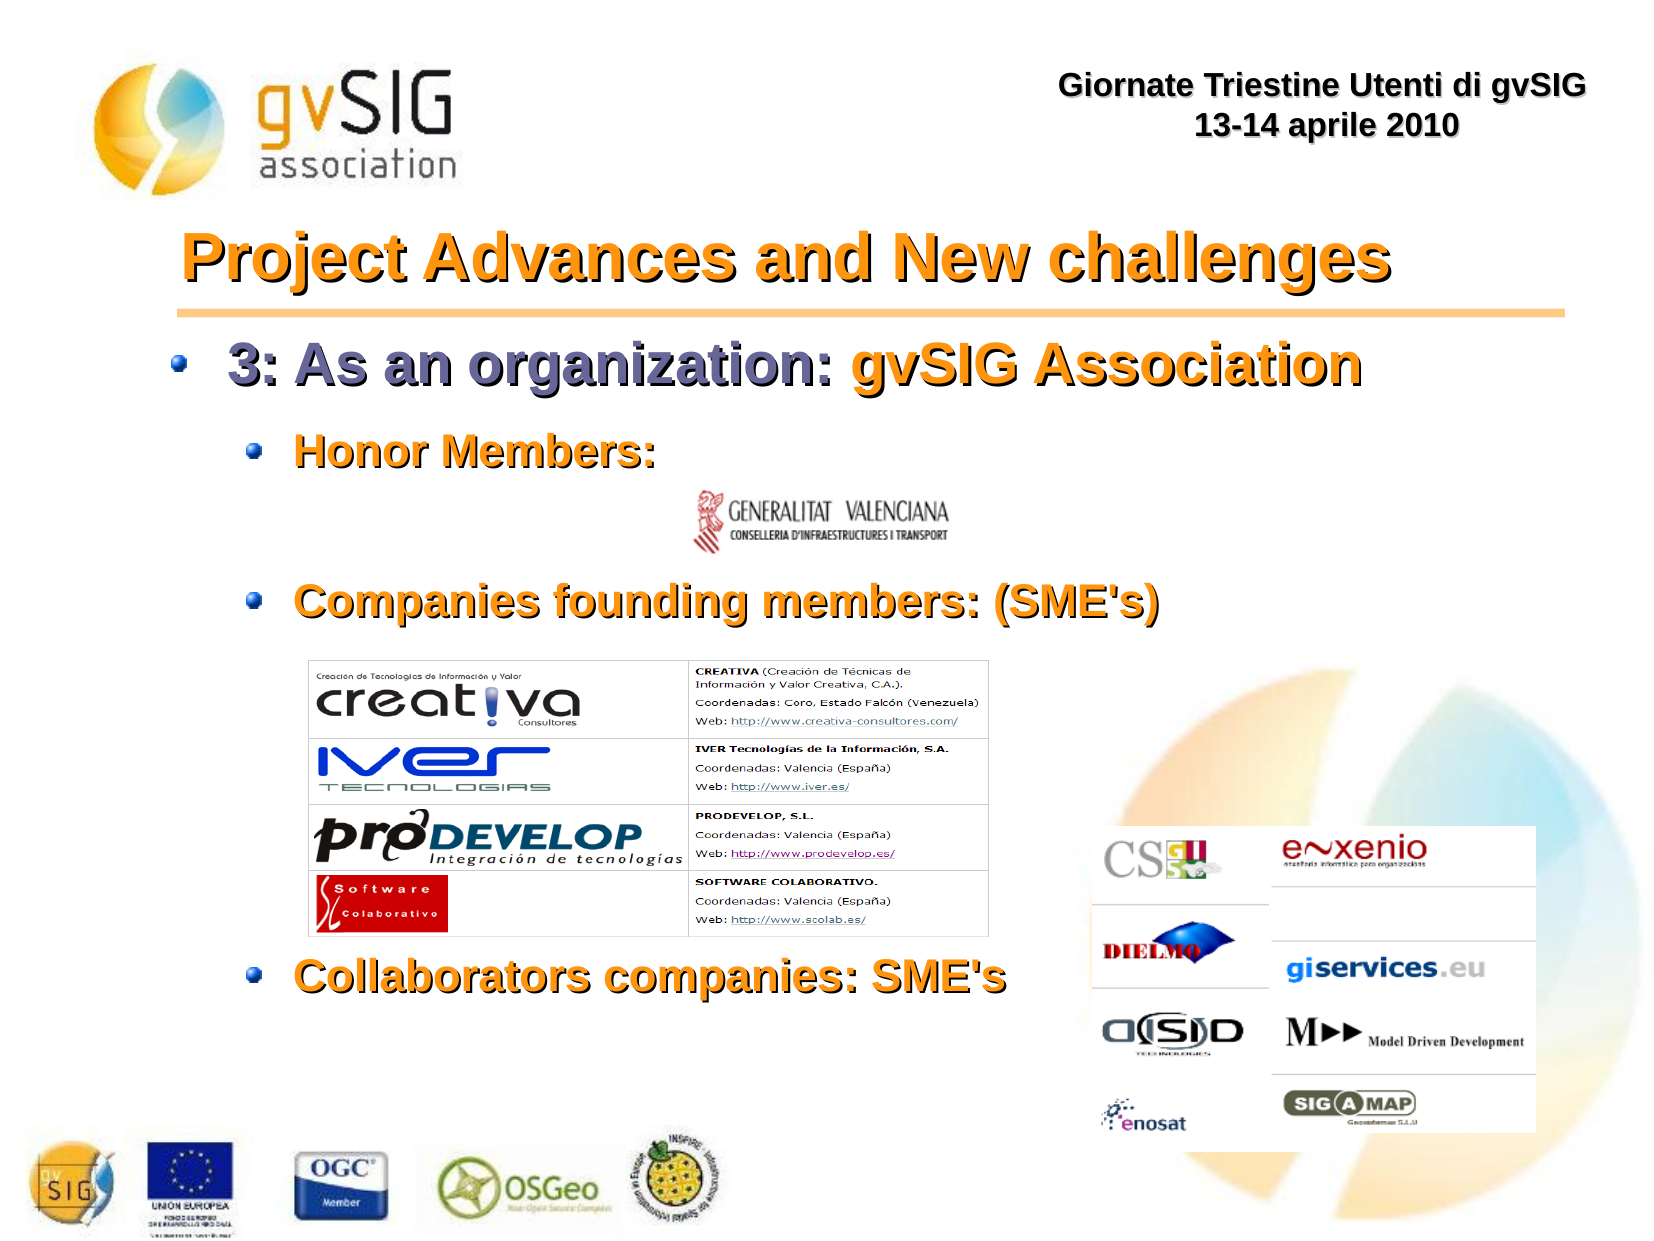

Project Advances and New challenges
# 3: As an organization: gvSIG Association
Honor Members:
Companies founding members: (SME's)
Collaborators companies: SME's